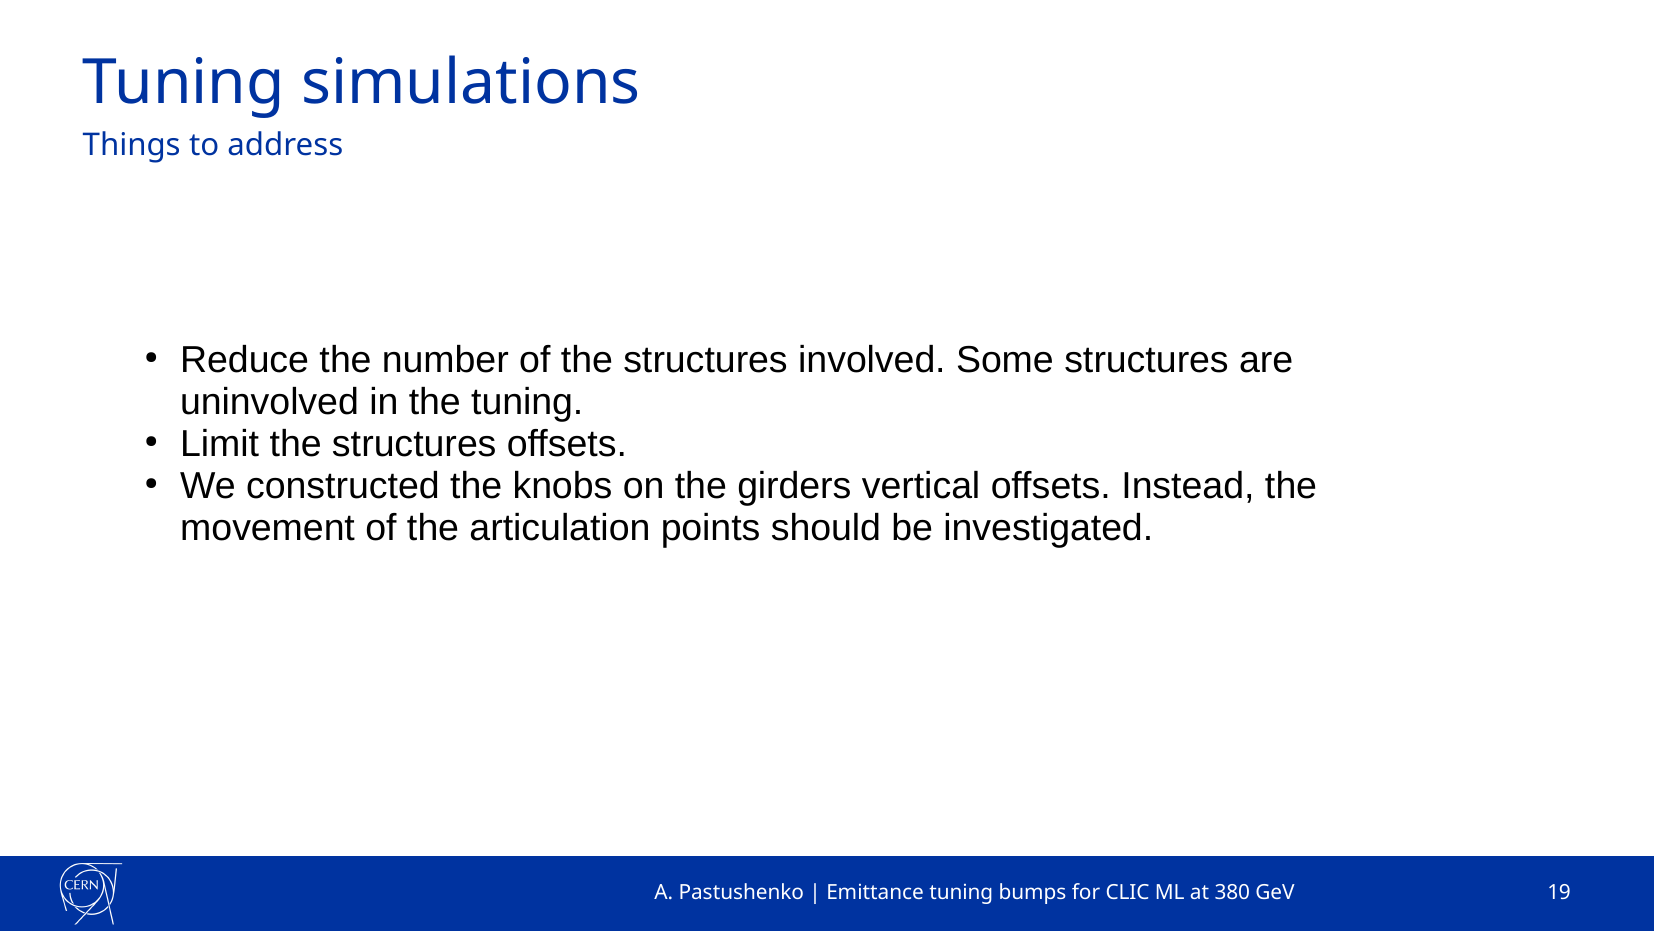

# Tuning simulations Things to address
Reduce the number of the structures involved. Some structures are uninvolved in the tuning.
Limit the structures offsets.
We constructed the knobs on the girders vertical offsets. Instead, the movement of the articulation points should be investigated.
A. Pastushenko | Emittance tuning bumps for CLIC ML at 380 GeV
19